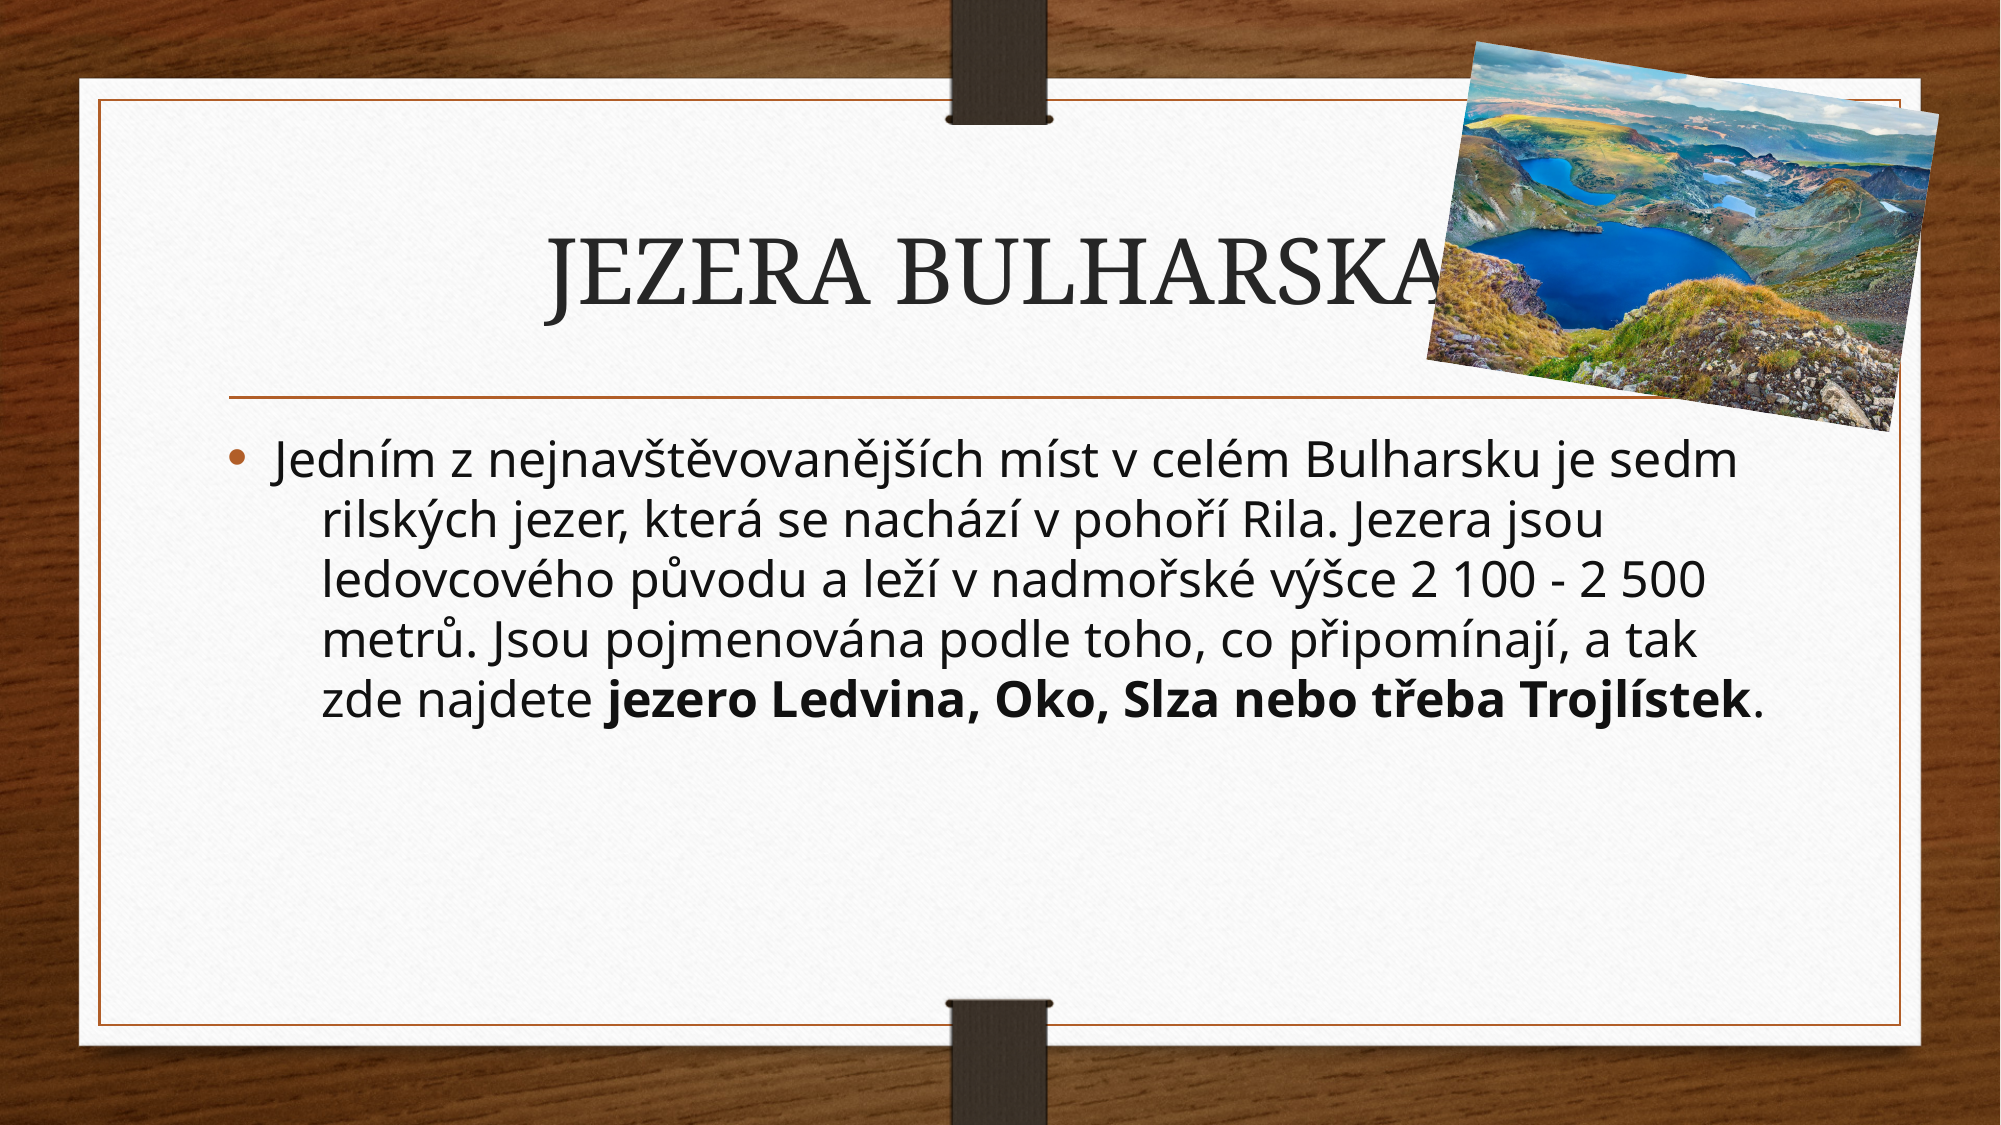

# JEZERA BULHARSKA
Jedním z nejnavštěvovanějších míst v celém Bulharsku je sedm rilských jezer, která se nachází v pohoří Rila. Jezera jsou ledovcového původu a leží v nadmořské výšce 2 100 - 2 500 metrů. Jsou pojmenována podle toho, co připomínají, a tak zde najdete jezero Ledvina, Oko, Slza nebo třeba Trojlístek.